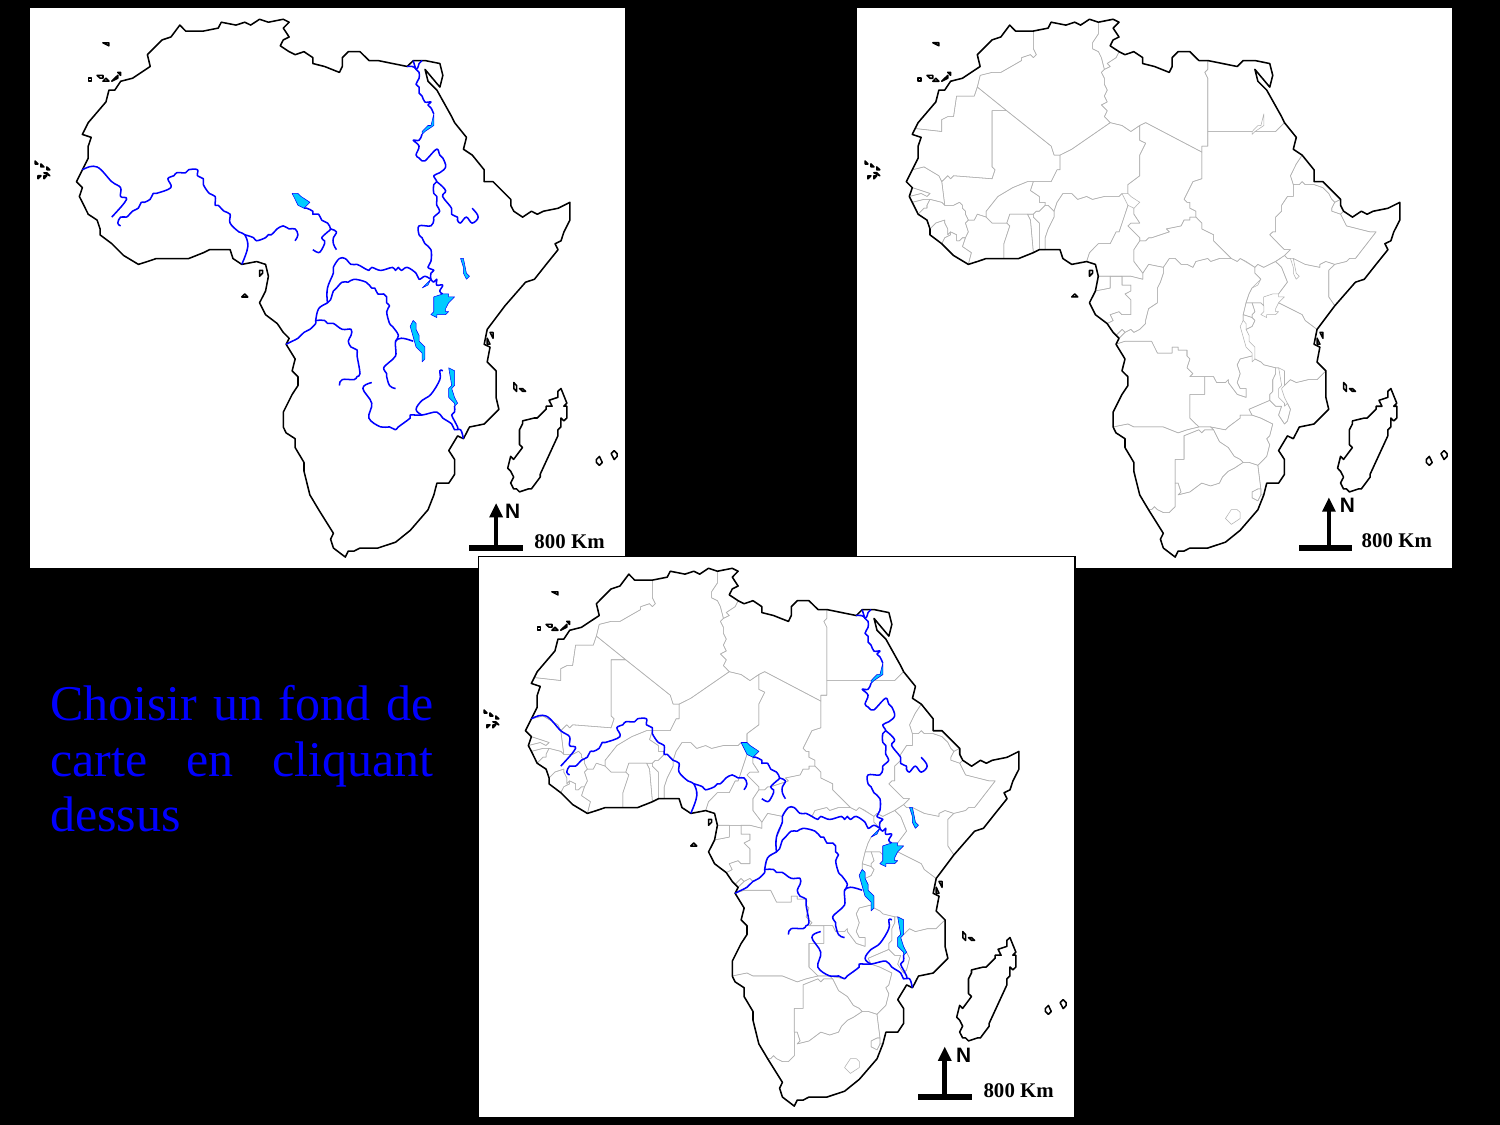

N
N
800 Km
800 Km
Choisir un fond de carte en cliquant dessus
N
800 Km